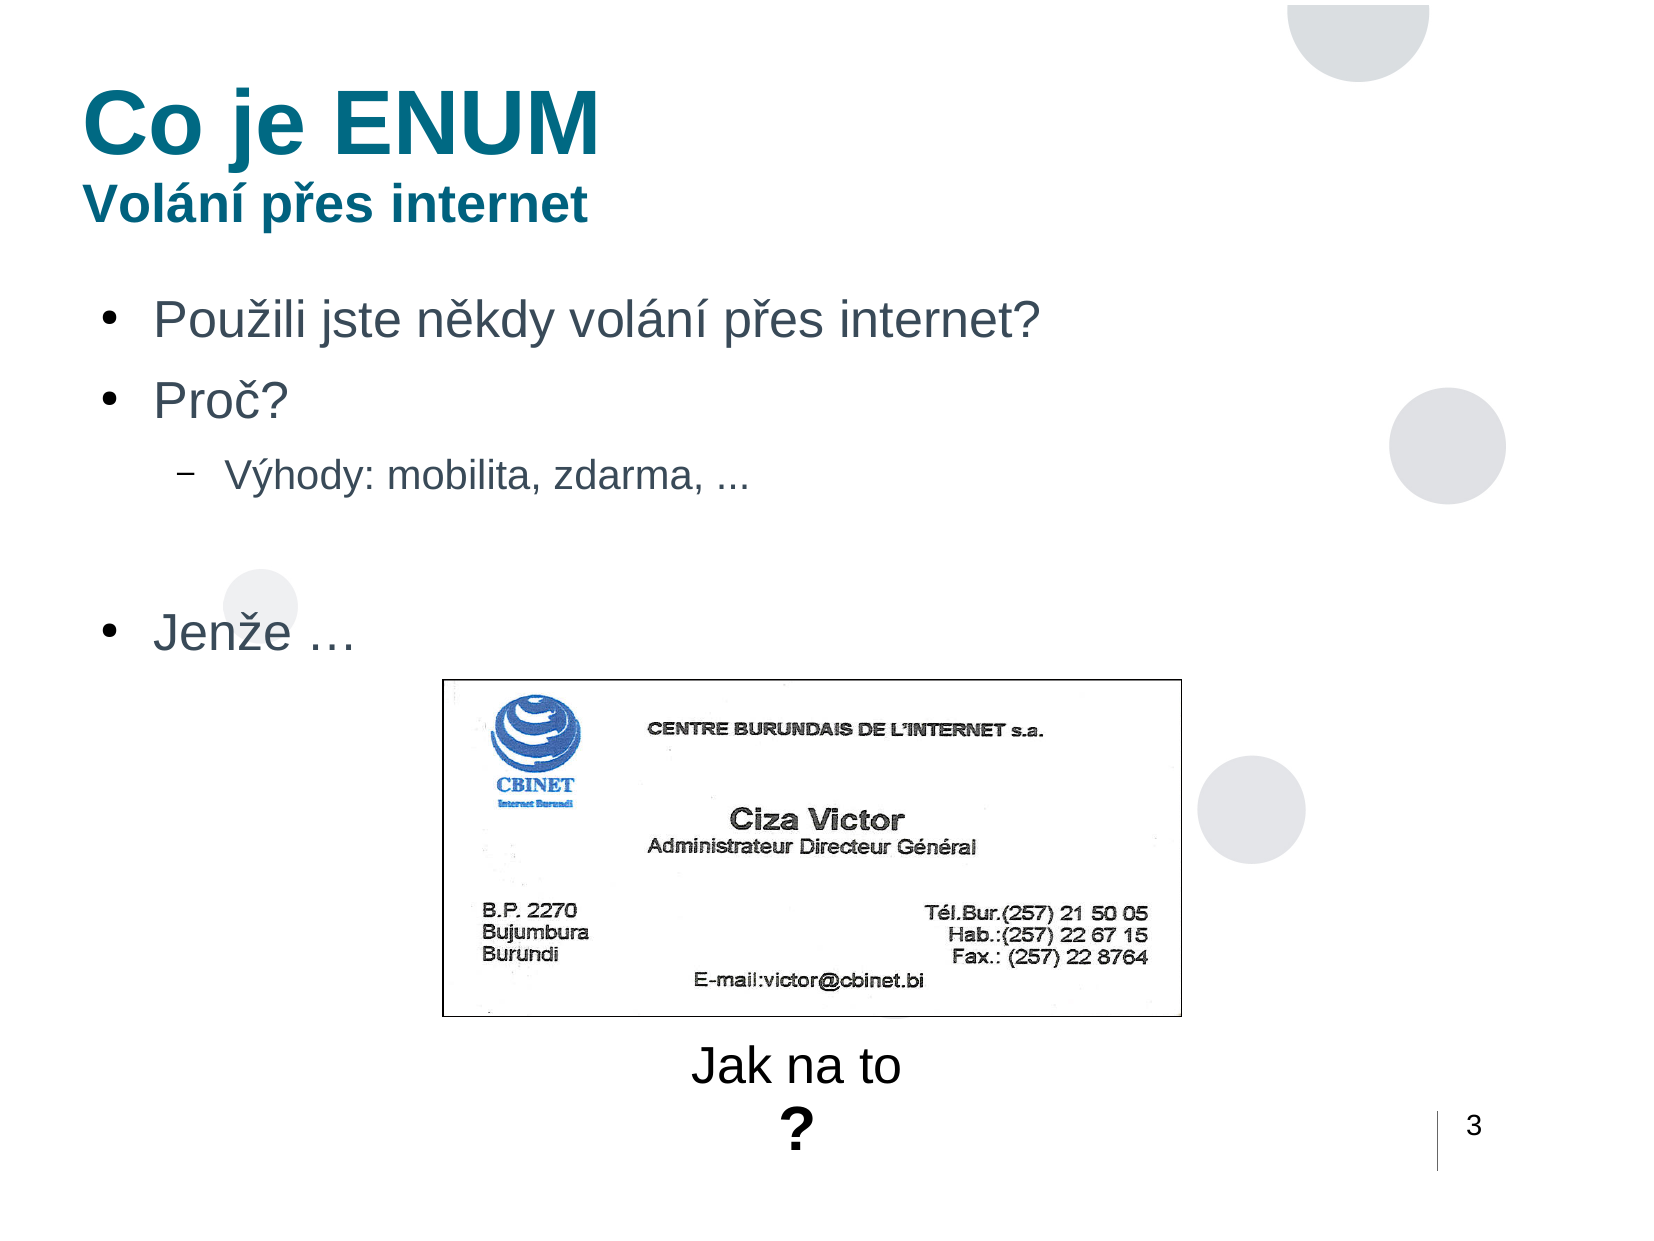

# Co je ENUM Volání přes internet
Použili jste někdy volání přes internet?
Proč?
Výhody: mobilita, zdarma, ...
Jenže …
Jak na to
?